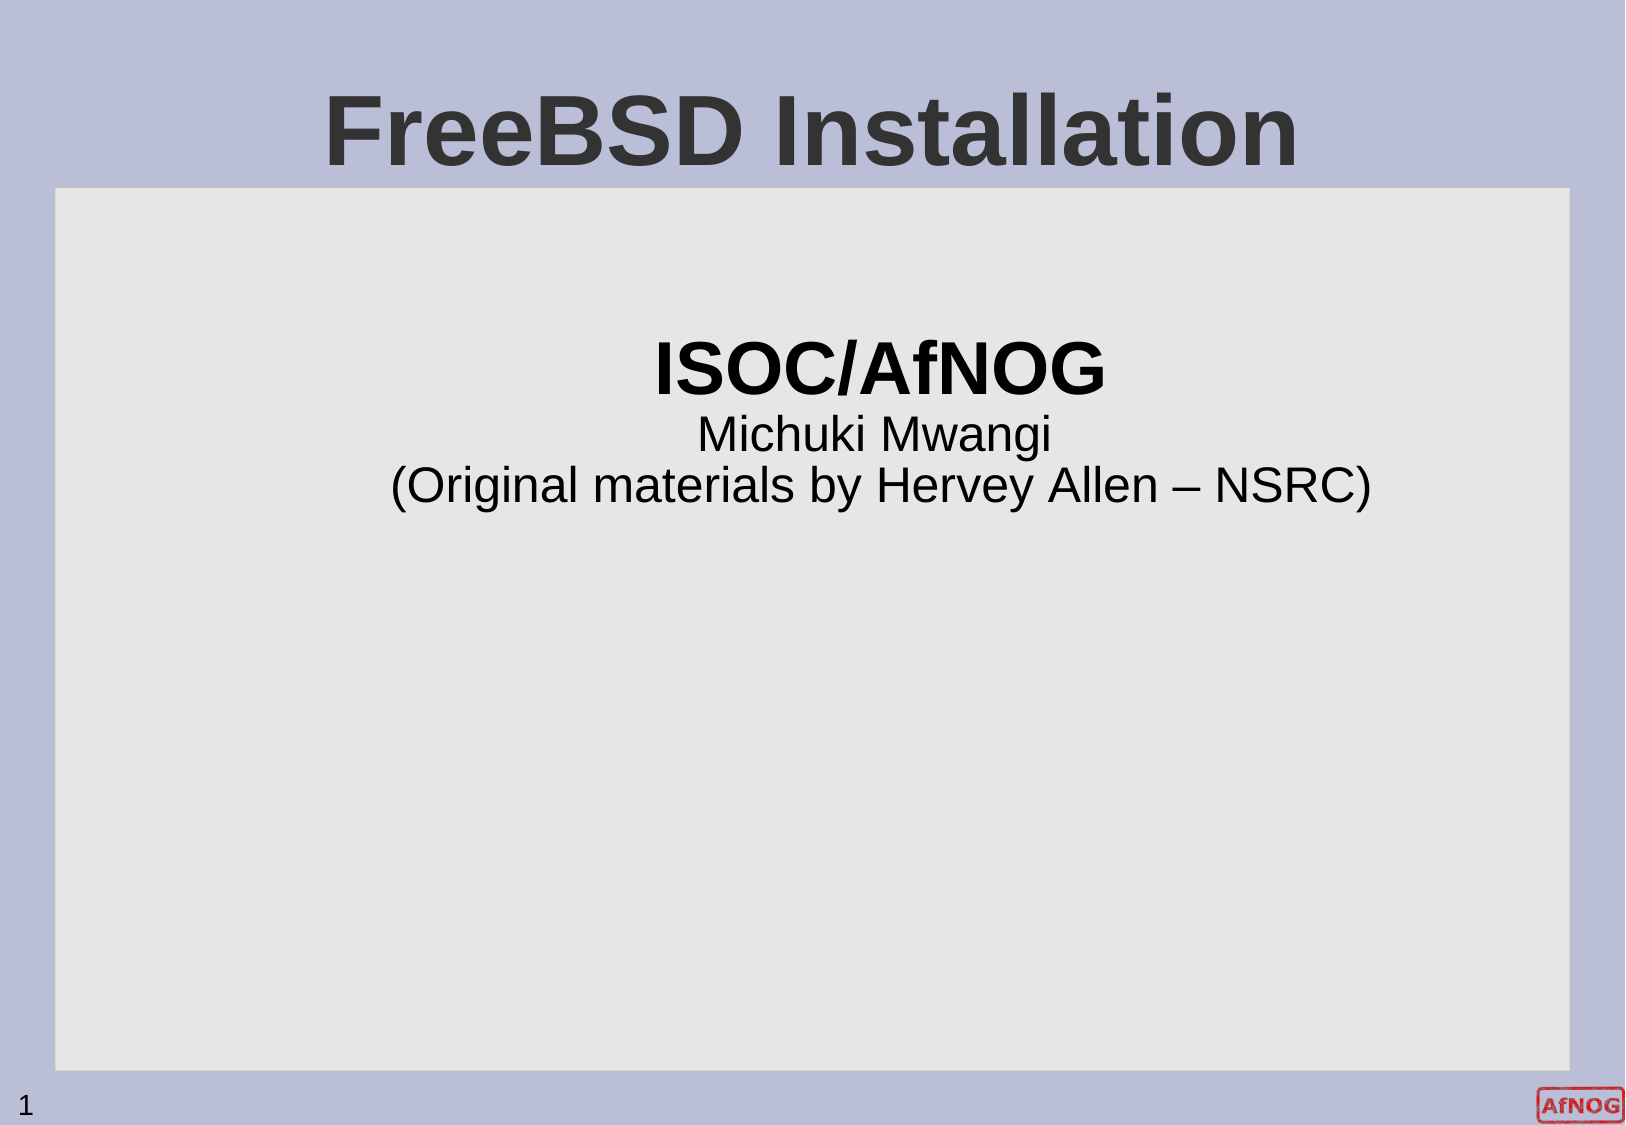

FreeBSD Installation
ISOC/AfNOG
Michuki Mwangi
(Original materials by Hervey Allen – NSRC)